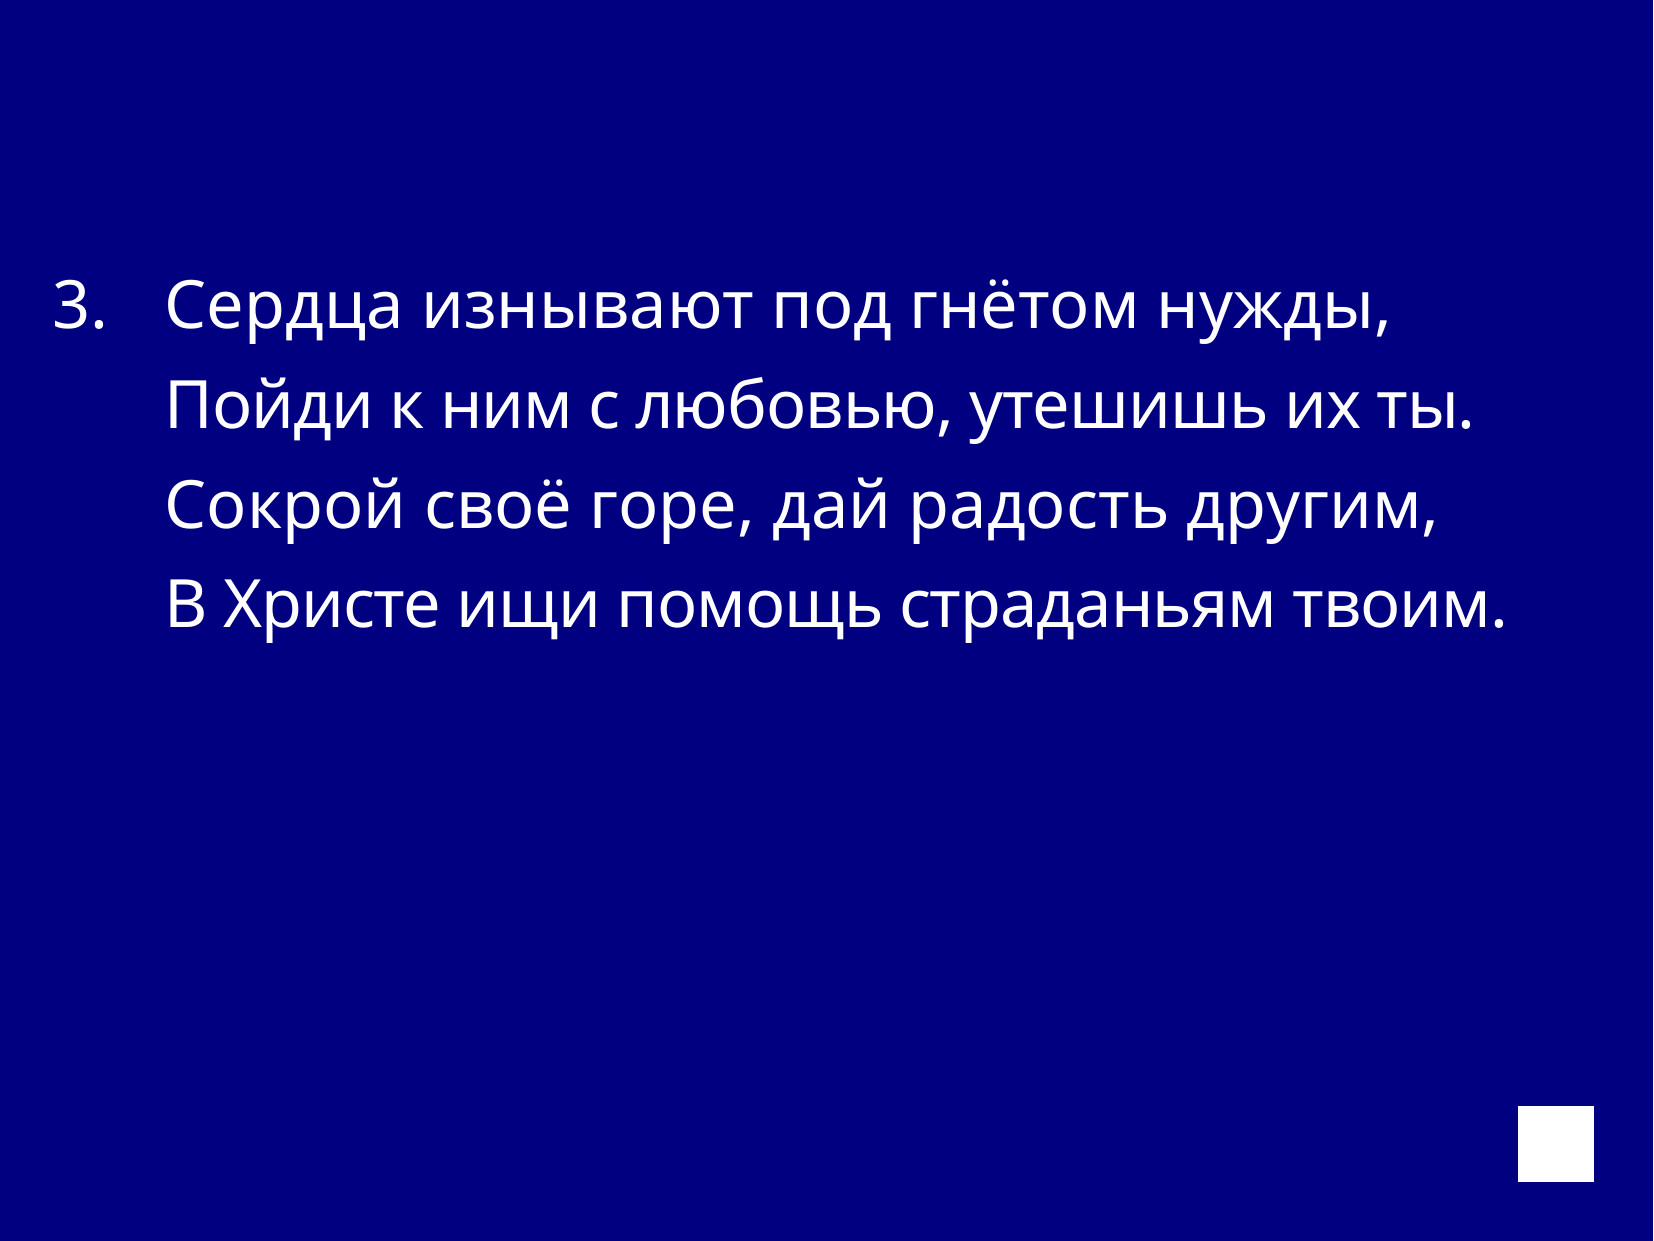

3.	Сердца изнывают под гнётом нужды,
	Пойди к ним с любовью, утешишь их ты.
	Сокрой своё горе, дай радость другим,
	В Христе ищи помощь страданьям твоим.